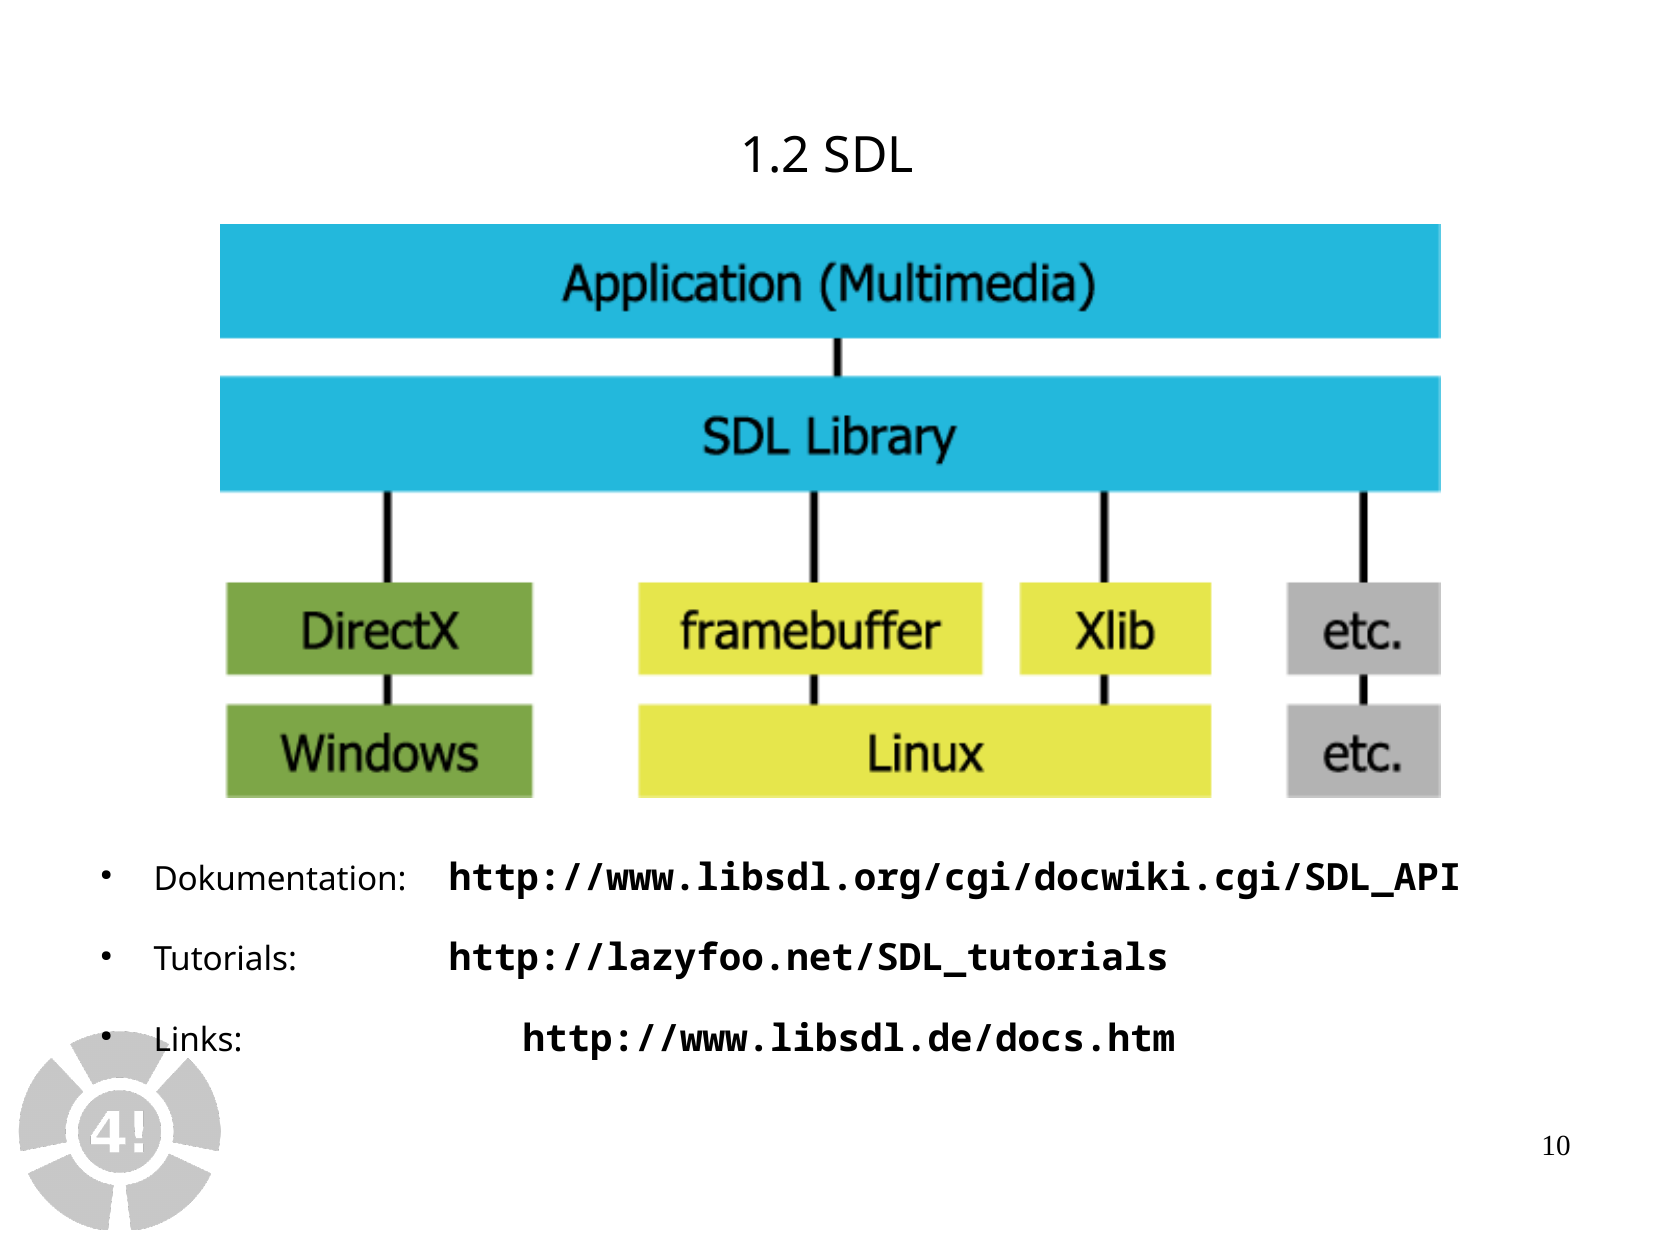

# 1.2 SDL
Dokumentation:	http://www.libsdl.org/cgi/docwiki.cgi/SDL_API
Tutorials:			http://lazyfoo.net/SDL_tutorials
Links:				http://www.libsdl.de/docs.htm
10